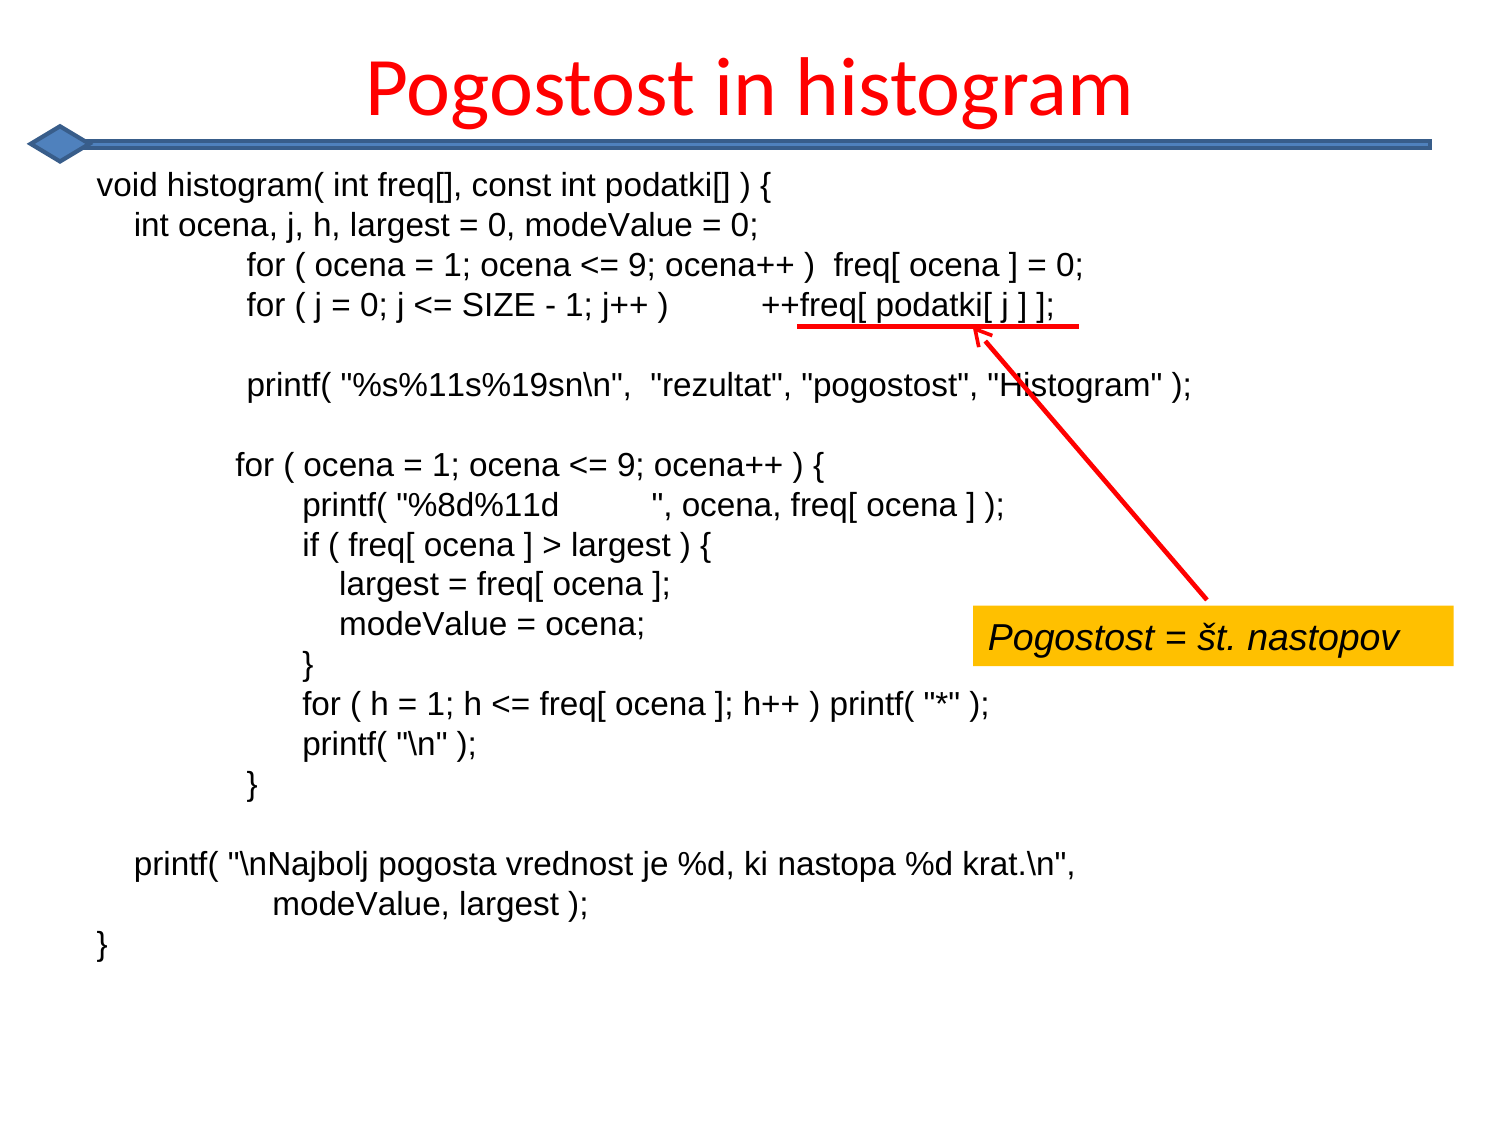

# Pogostost in histogram
void histogram( int freq[], const int podatki[] ) {
 int ocena, j, h, largest = 0, modeValue = 0;
	for ( ocena = 1; ocena <= 9; ocena++ ) freq[ ocena ] = 0;
	for ( j = 0; j <= SIZE - 1; j++ ) ++freq[ podatki[ j ] ];
	printf( "%s%11s%19sn\n", "rezultat", "pogostost", "Histogram" );
 for ( ocena = 1; ocena <= 9; ocena++ ) {
	 printf( "%8d%11d ", ocena, freq[ ocena ] );
	 if ( freq[ ocena ] > largest ) {
	 largest = freq[ ocena ];
	 modeValue = ocena;
	 }
	 for ( h = 1; h <= freq[ ocena ]; h++ ) printf( "*" );
	 printf( "\n" );
	}
 printf( "\nNajbolj pogosta vrednost je %d, ki nastopa %d krat.\n",
 modeValue, largest );
}
Pogostost = št. nastopov